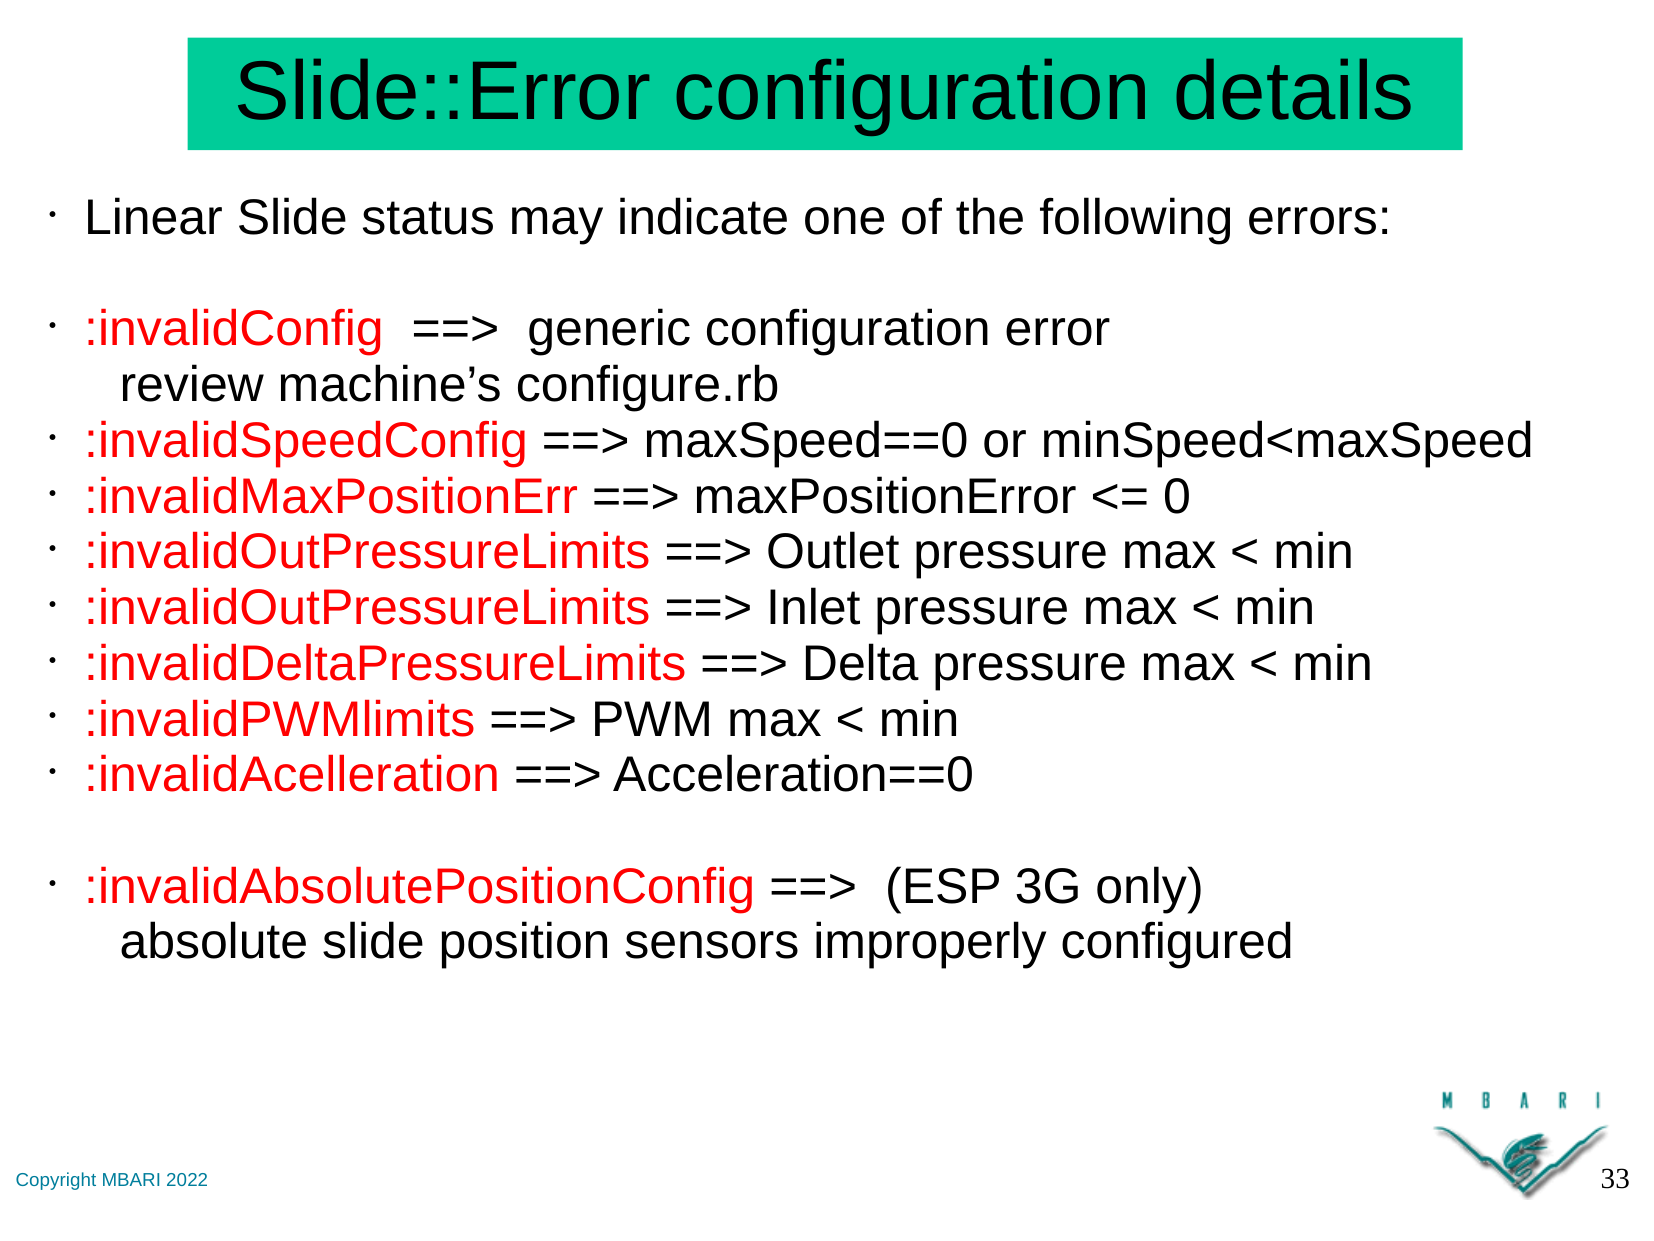

Slide::Error configuration details
Linear Slide status may indicate one of the following errors:
:invalidConfig ==> generic configuration error
review machine’s configure.rb
:invalidSpeedConfig ==> maxSpeed==0 or minSpeed<maxSpeed
:invalidMaxPositionErr ==> maxPositionError <= 0
:invalidOutPressureLimits ==> Outlet pressure max < min
:invalidOutPressureLimits ==> Inlet pressure max < min
:invalidDeltaPressureLimits ==> Delta pressure max < min
:invalidPWMlimits ==> PWM max < min
:invalidAcelleration ==> Acceleration==0
:invalidAbsolutePositionConfig ==> (ESP 3G only)
absolute slide position sensors improperly configured